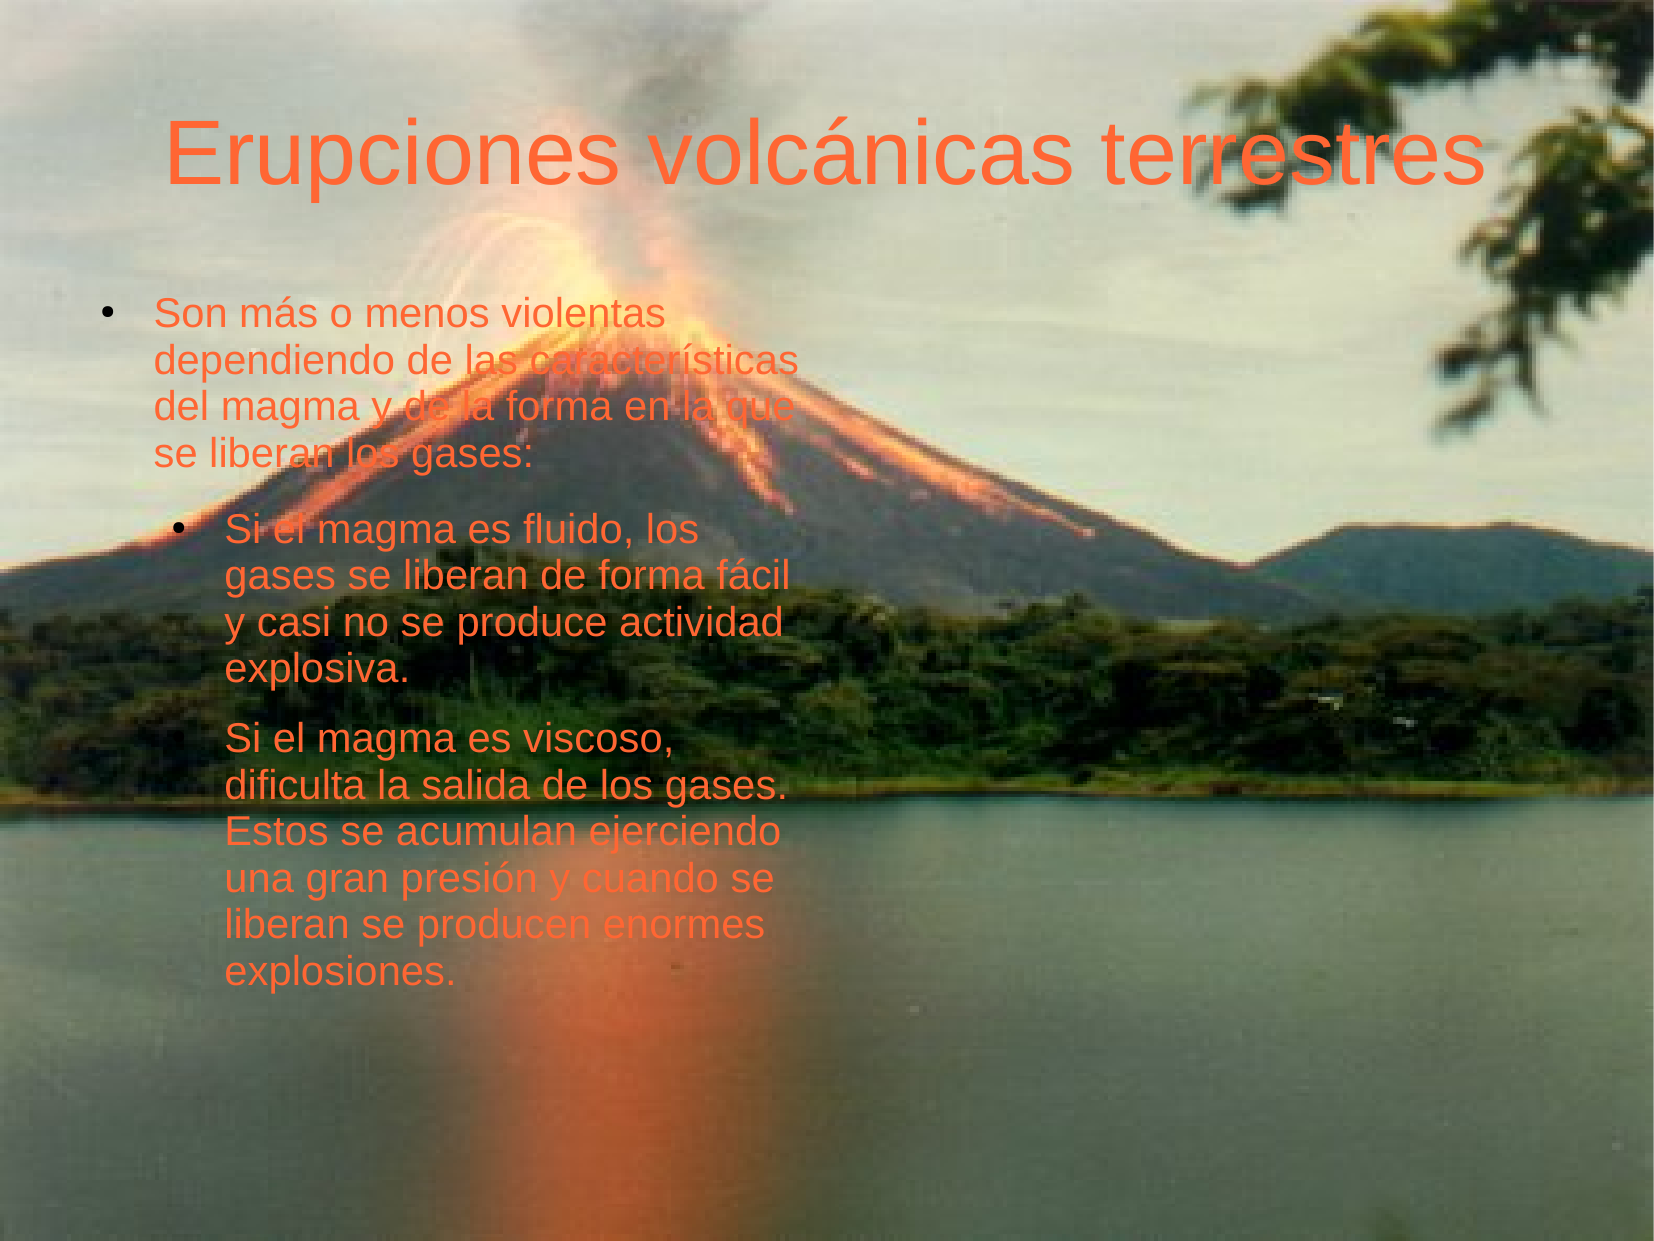

# Erupciones volcánicas terrestres
Son más o menos violentas dependiendo de las características del magma y de la forma en la que se liberan los gases:
Si el magma es fluido, los gases se liberan de forma fácil y casi no se produce actividad explosiva.
Si el magma es viscoso, dificulta la salida de los gases. Estos se acumulan ejerciendo una gran presión y cuando se liberan se producen enormes explosiones.